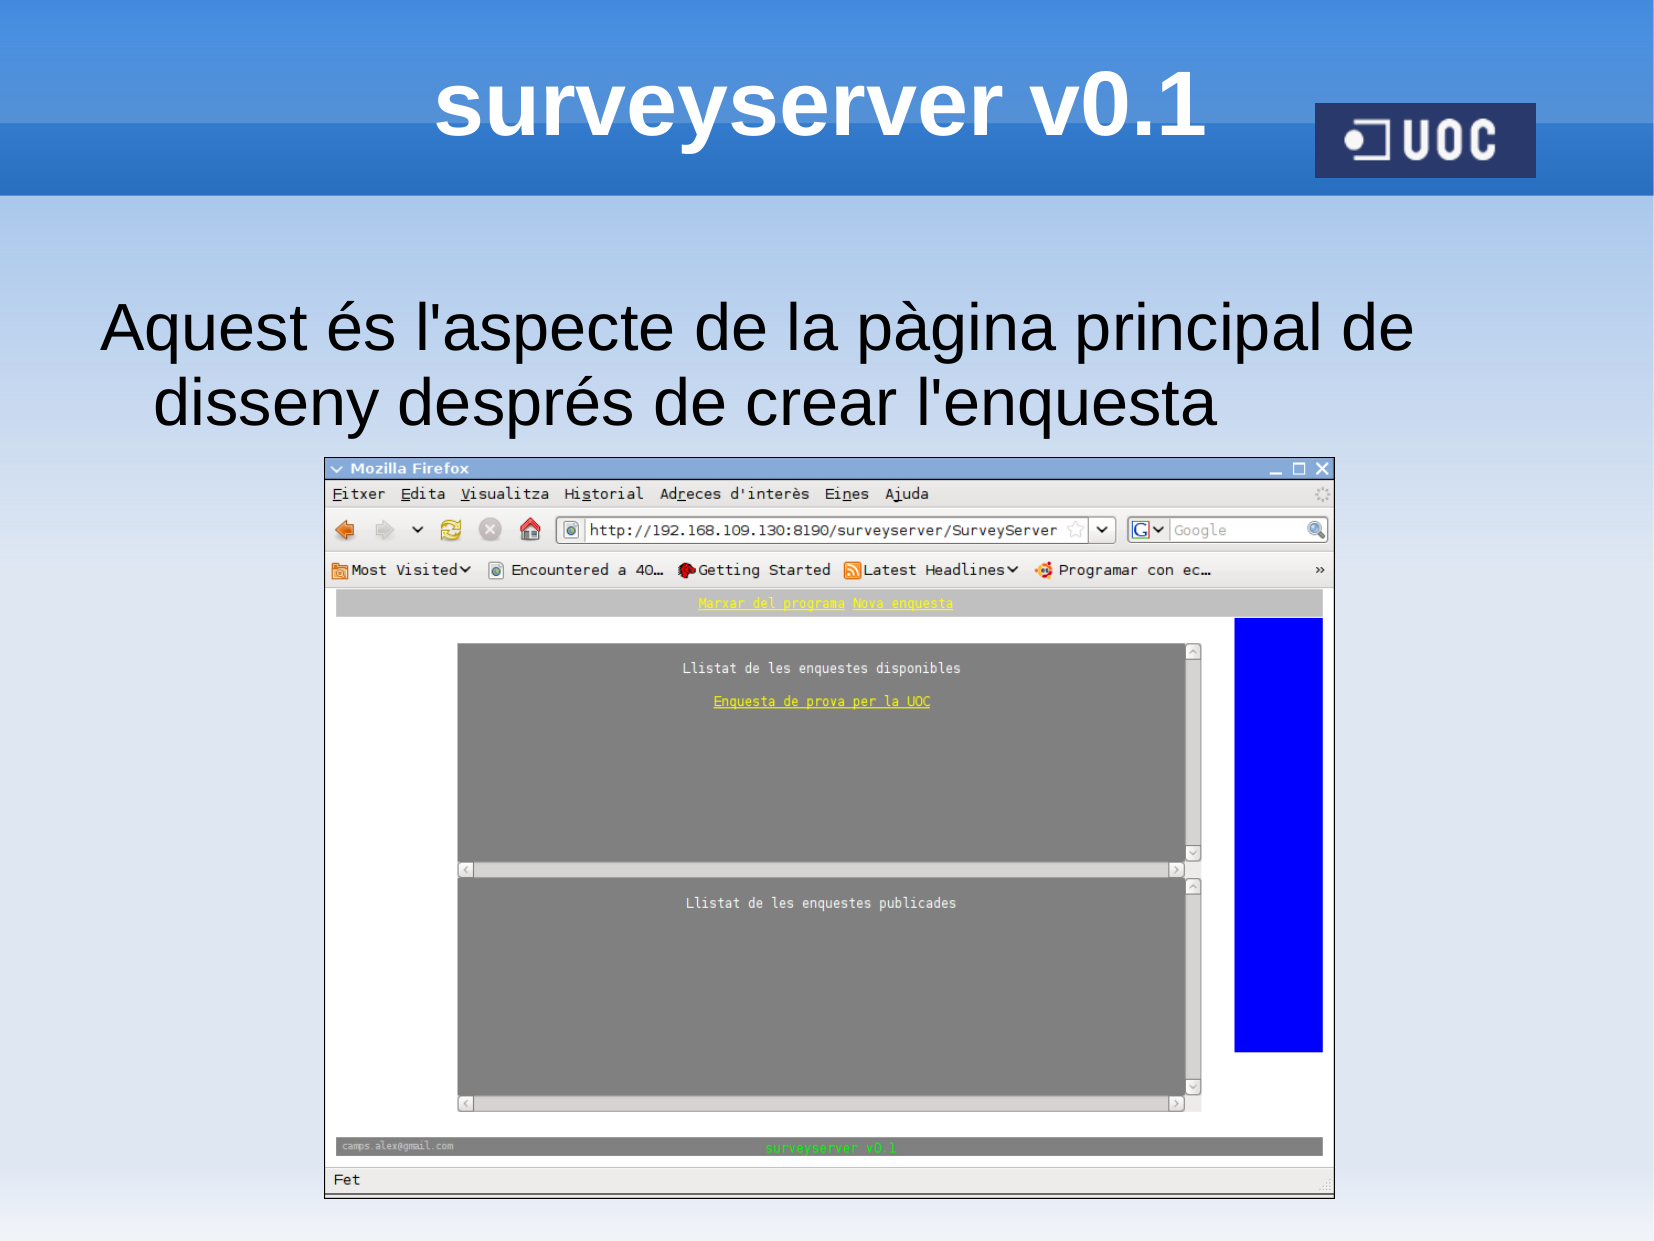

# surveyserver v0.1
Aquest és l'aspecte de la pàgina principal de disseny després de crear l'enquesta